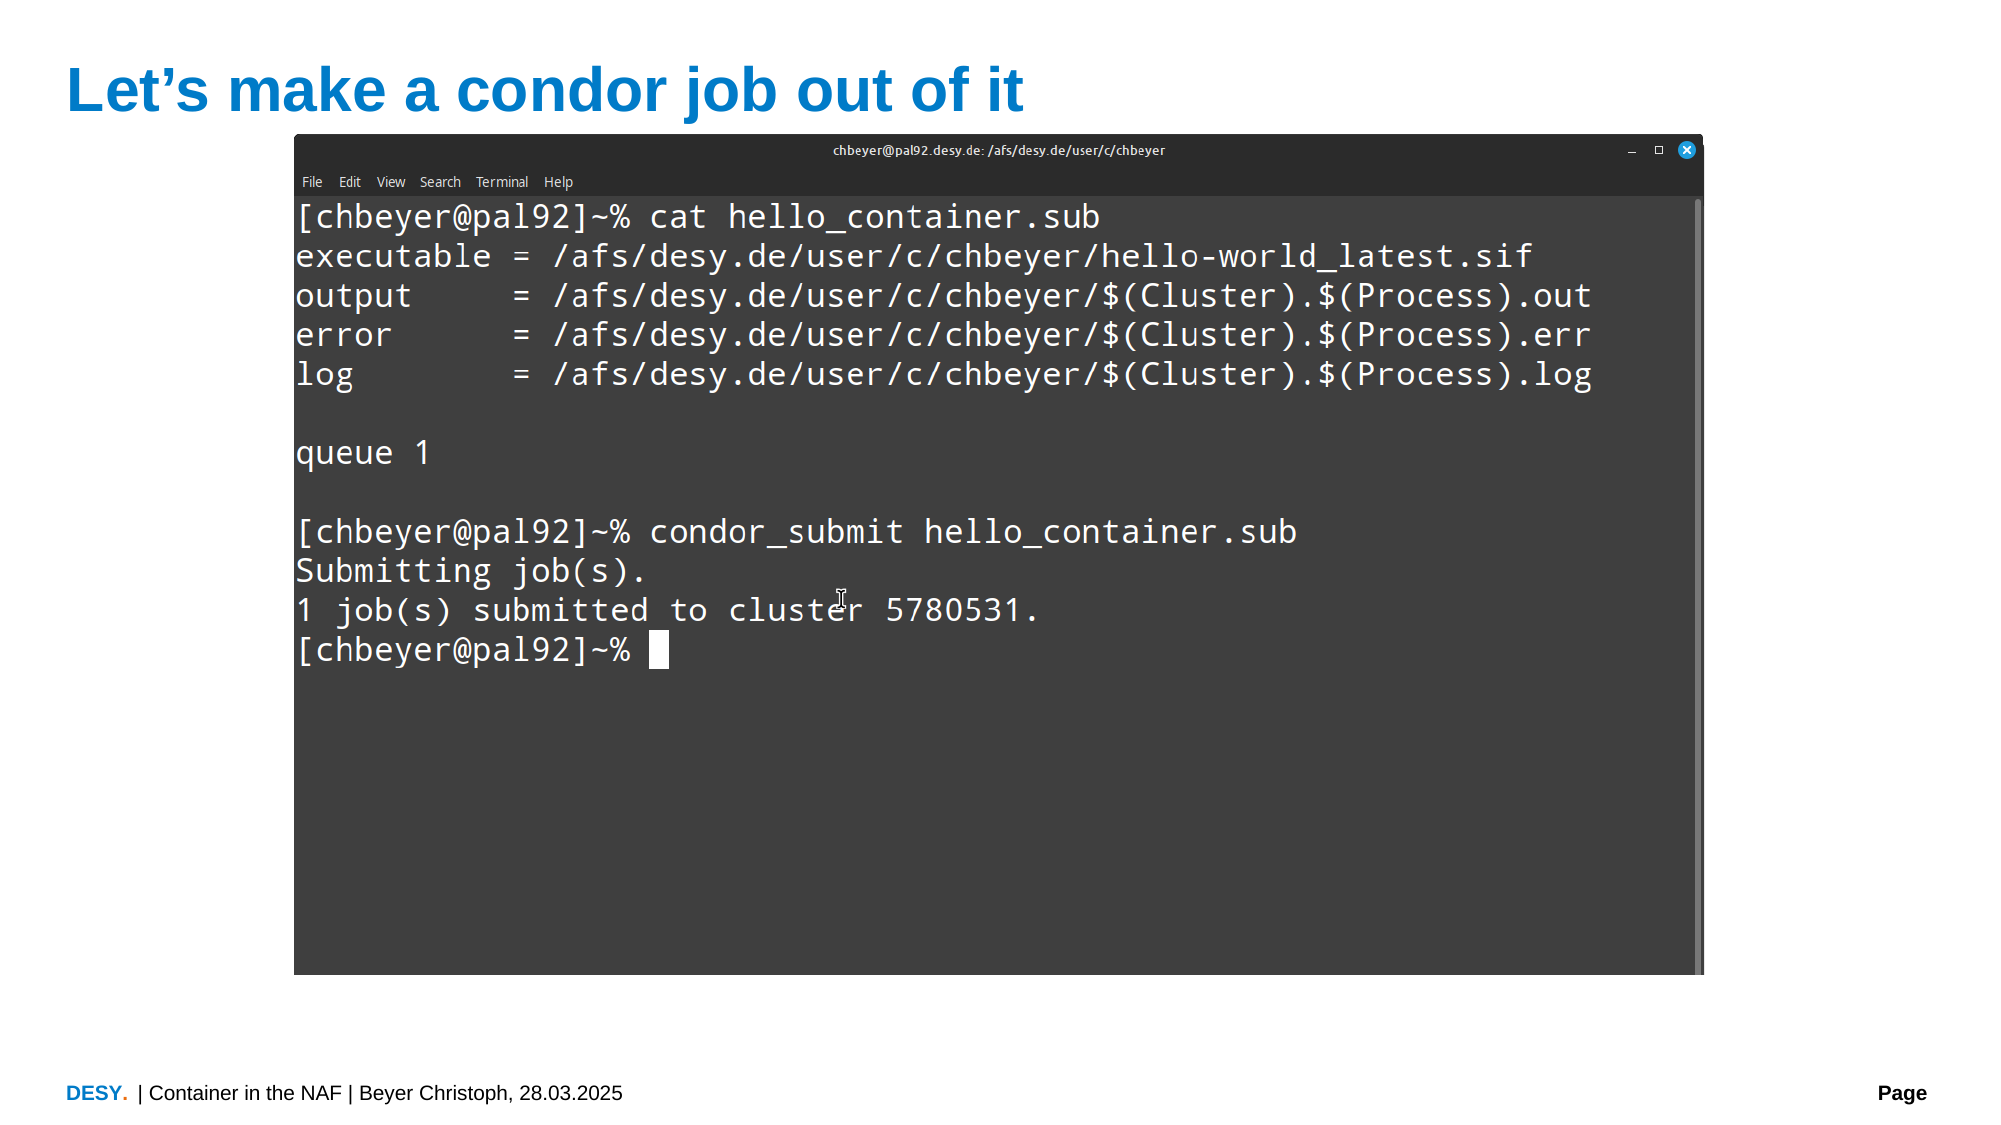

# Let’s make a condor job out of it
| Container in the NAF | Beyer Christoph, 28.03.2025